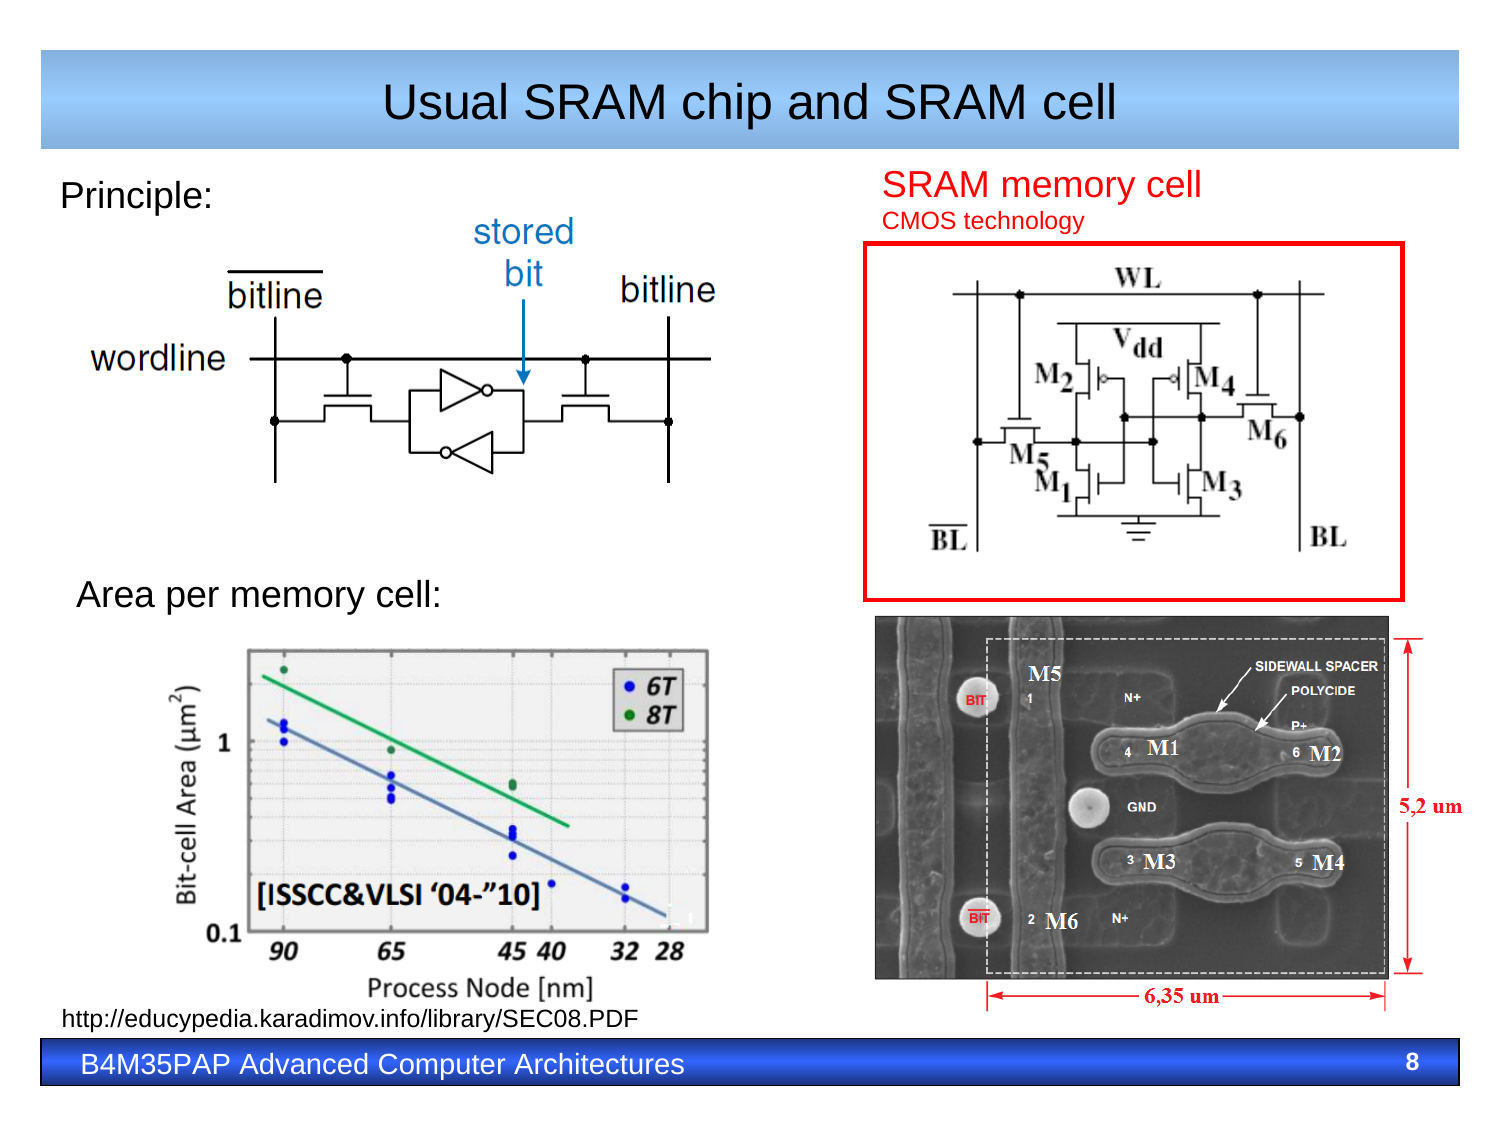

# Usual SRAM chip and SRAM cell
SRAM memory cell
CMOS technology
Principle:
Area per memory cell:
http://educypedia.karadimov.info/library/SEC08.PDF